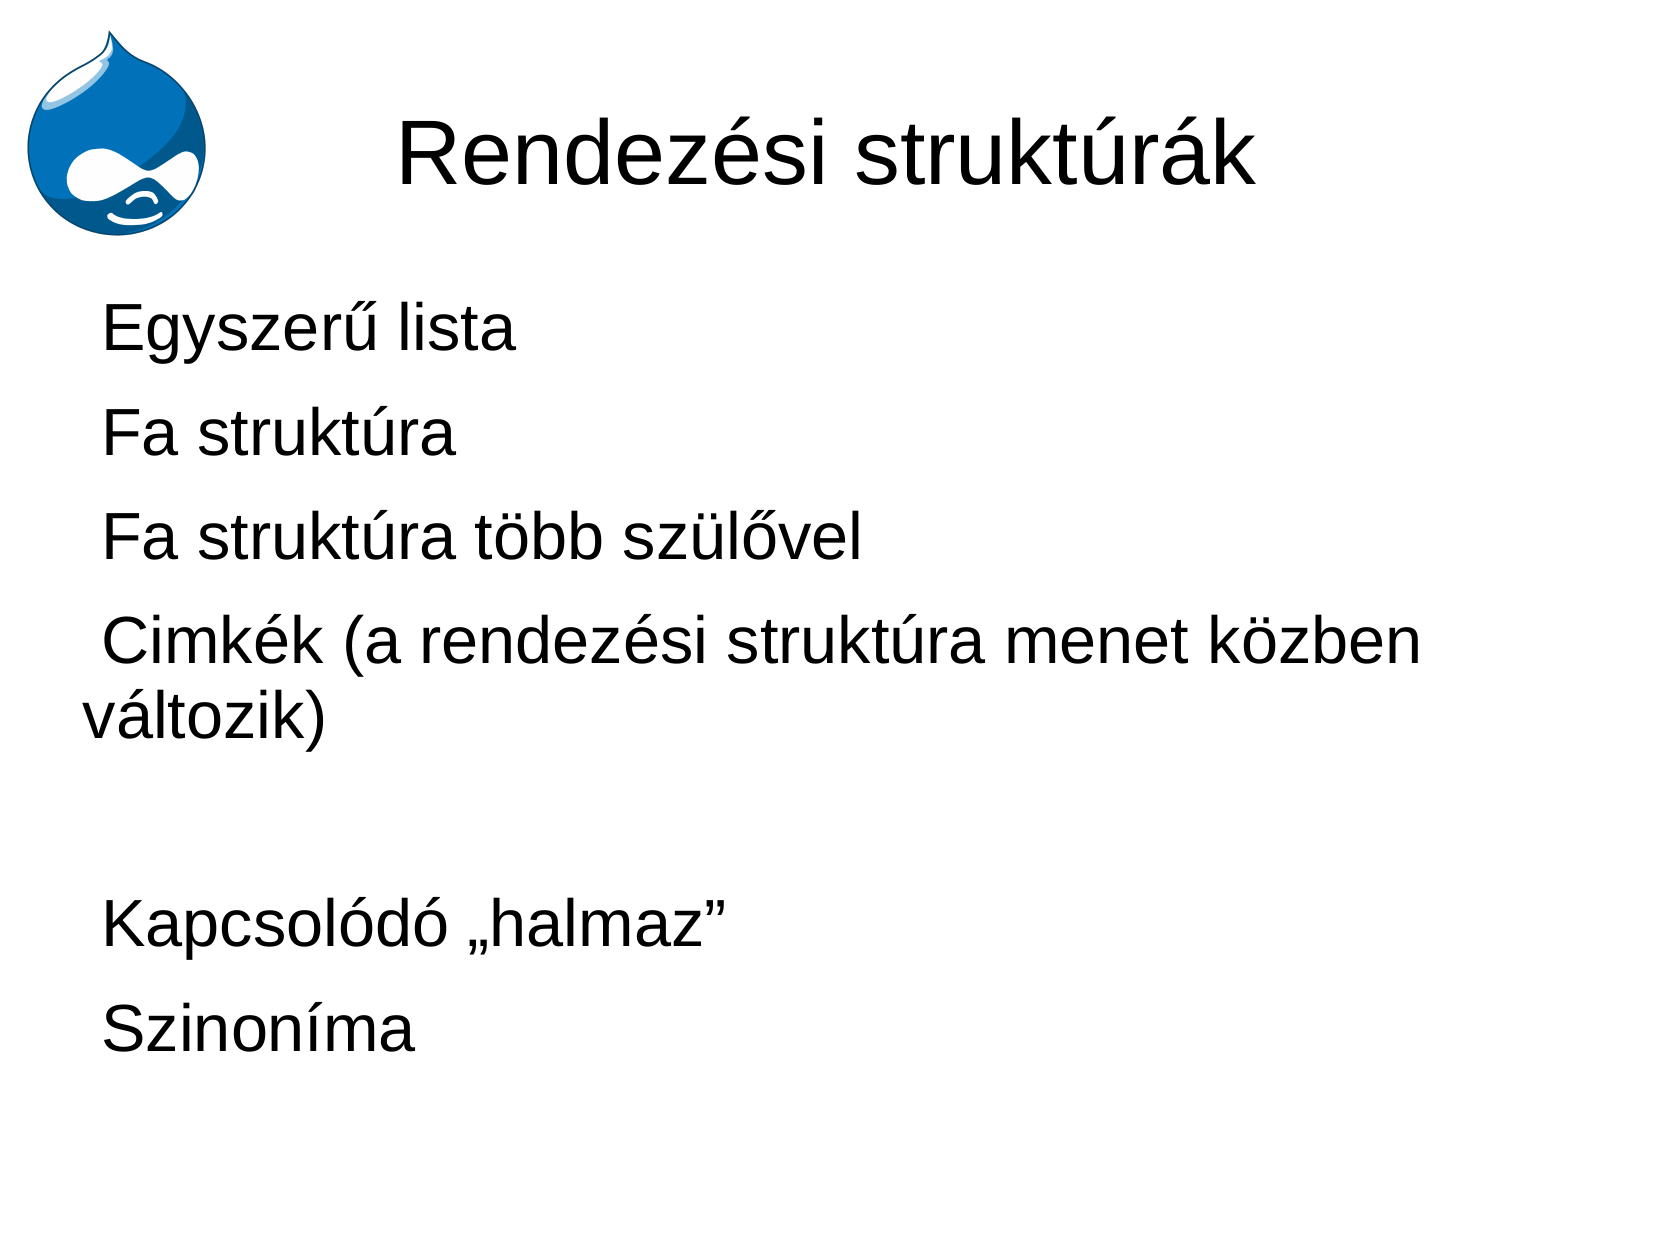

# Rendezési struktúrák
 Egyszerű lista
 Fa struktúra
 Fa struktúra több szülővel
 Cimkék (a rendezési struktúra menet közben változik)
 Kapcsolódó „halmaz”
 Szinoníma